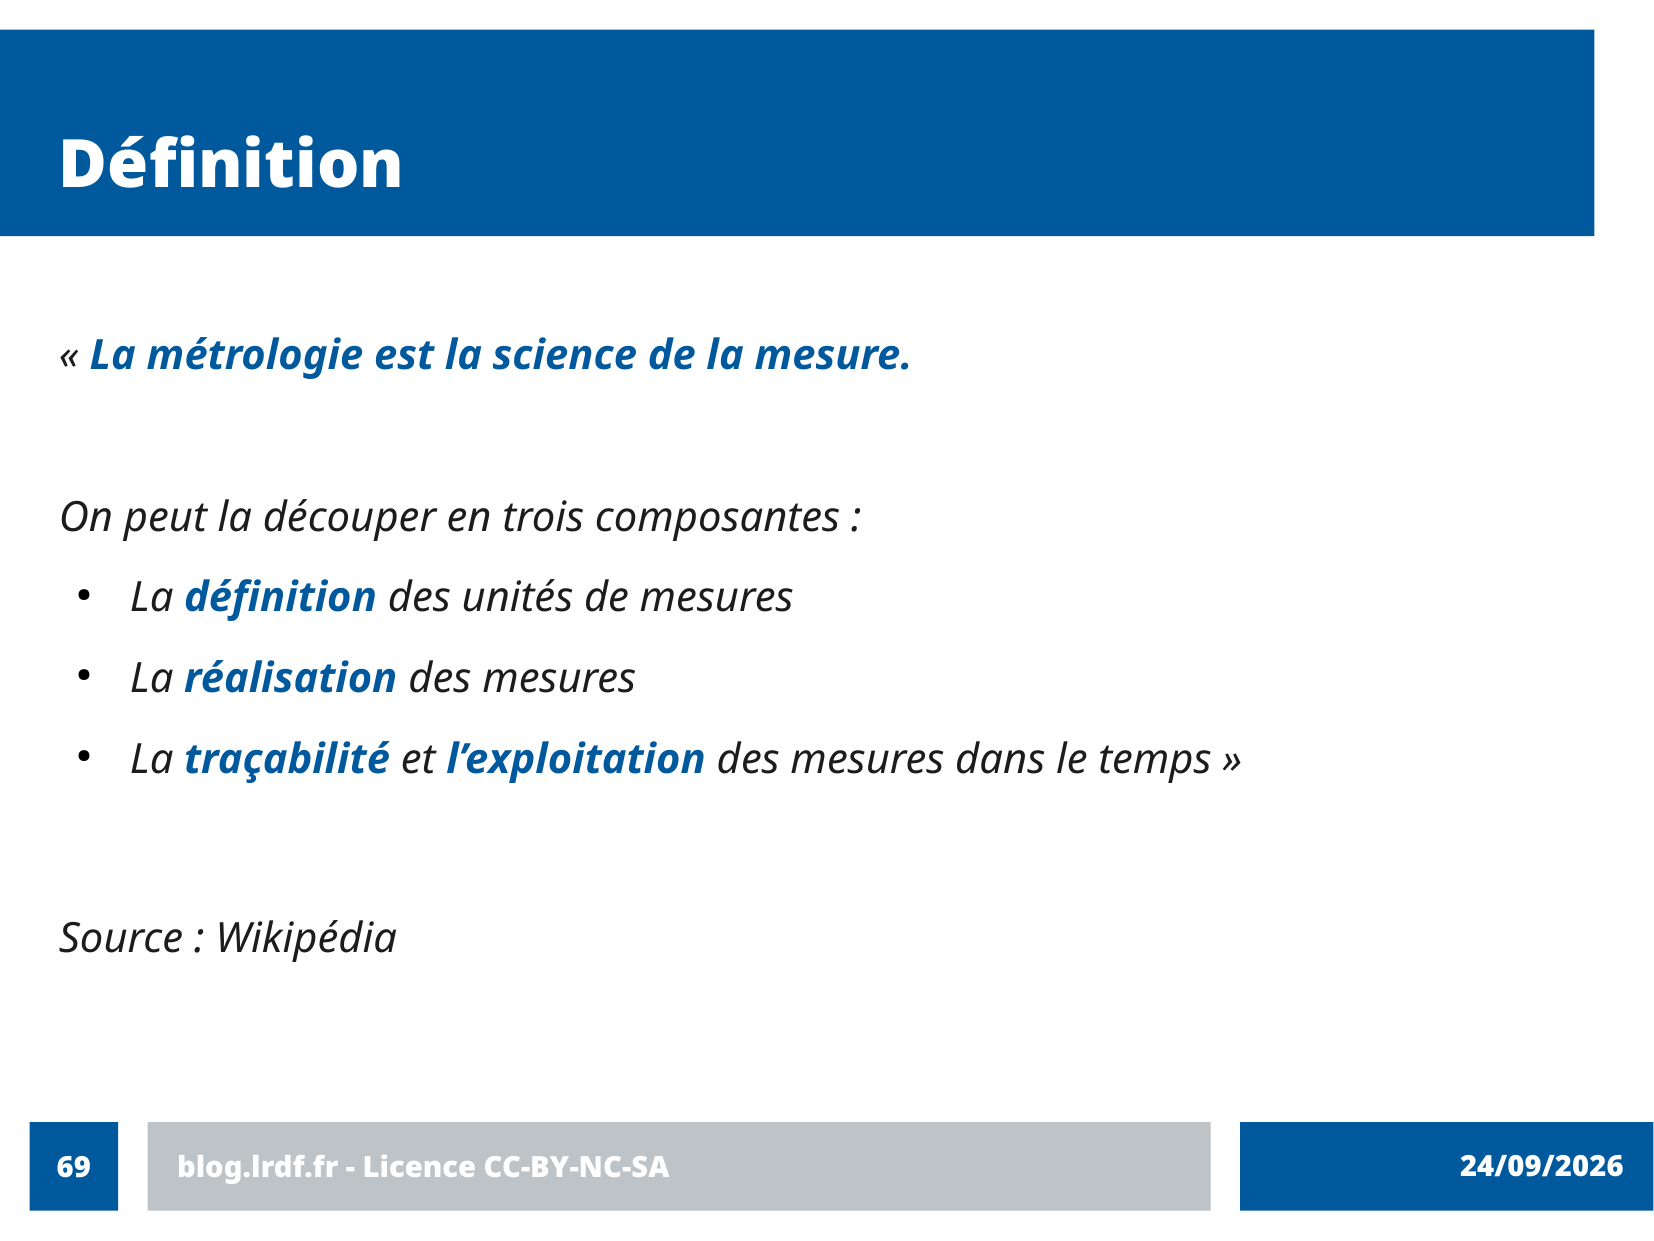

# Définition
« La métrologie est la science de la mesure.
On peut la découper en trois composantes :
La définition des unités de mesures
La réalisation des mesures
La traçabilité et l’exploitation des mesures dans le temps »
Source : Wikipédia
69
blog.lrdf.fr - Licence CC-BY-NC-SA